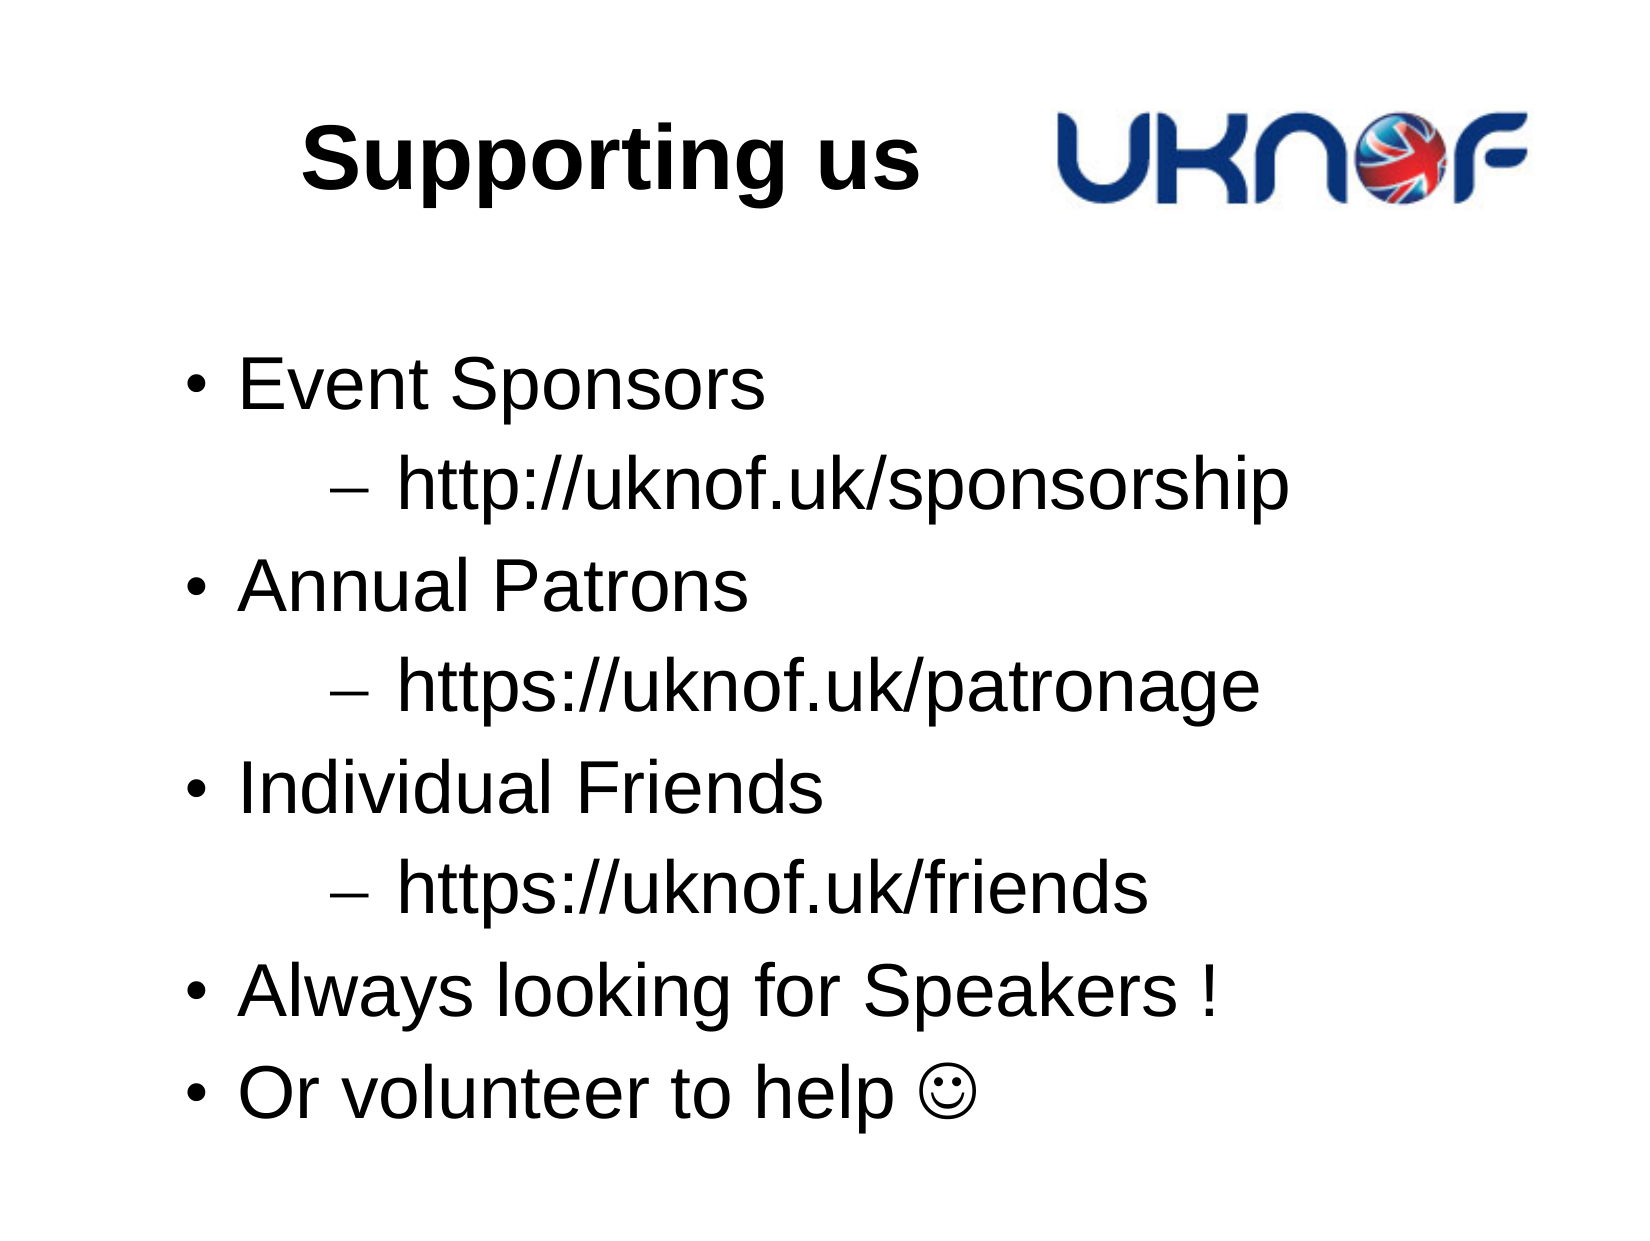

# Supporting us
Event Sponsors
 http://uknof.uk/sponsorship
Annual Patrons
 https://uknof.uk/patronage
Individual Friends
 https://uknof.uk/friends
Always looking for Speakers !
Or volunteer to help ☺